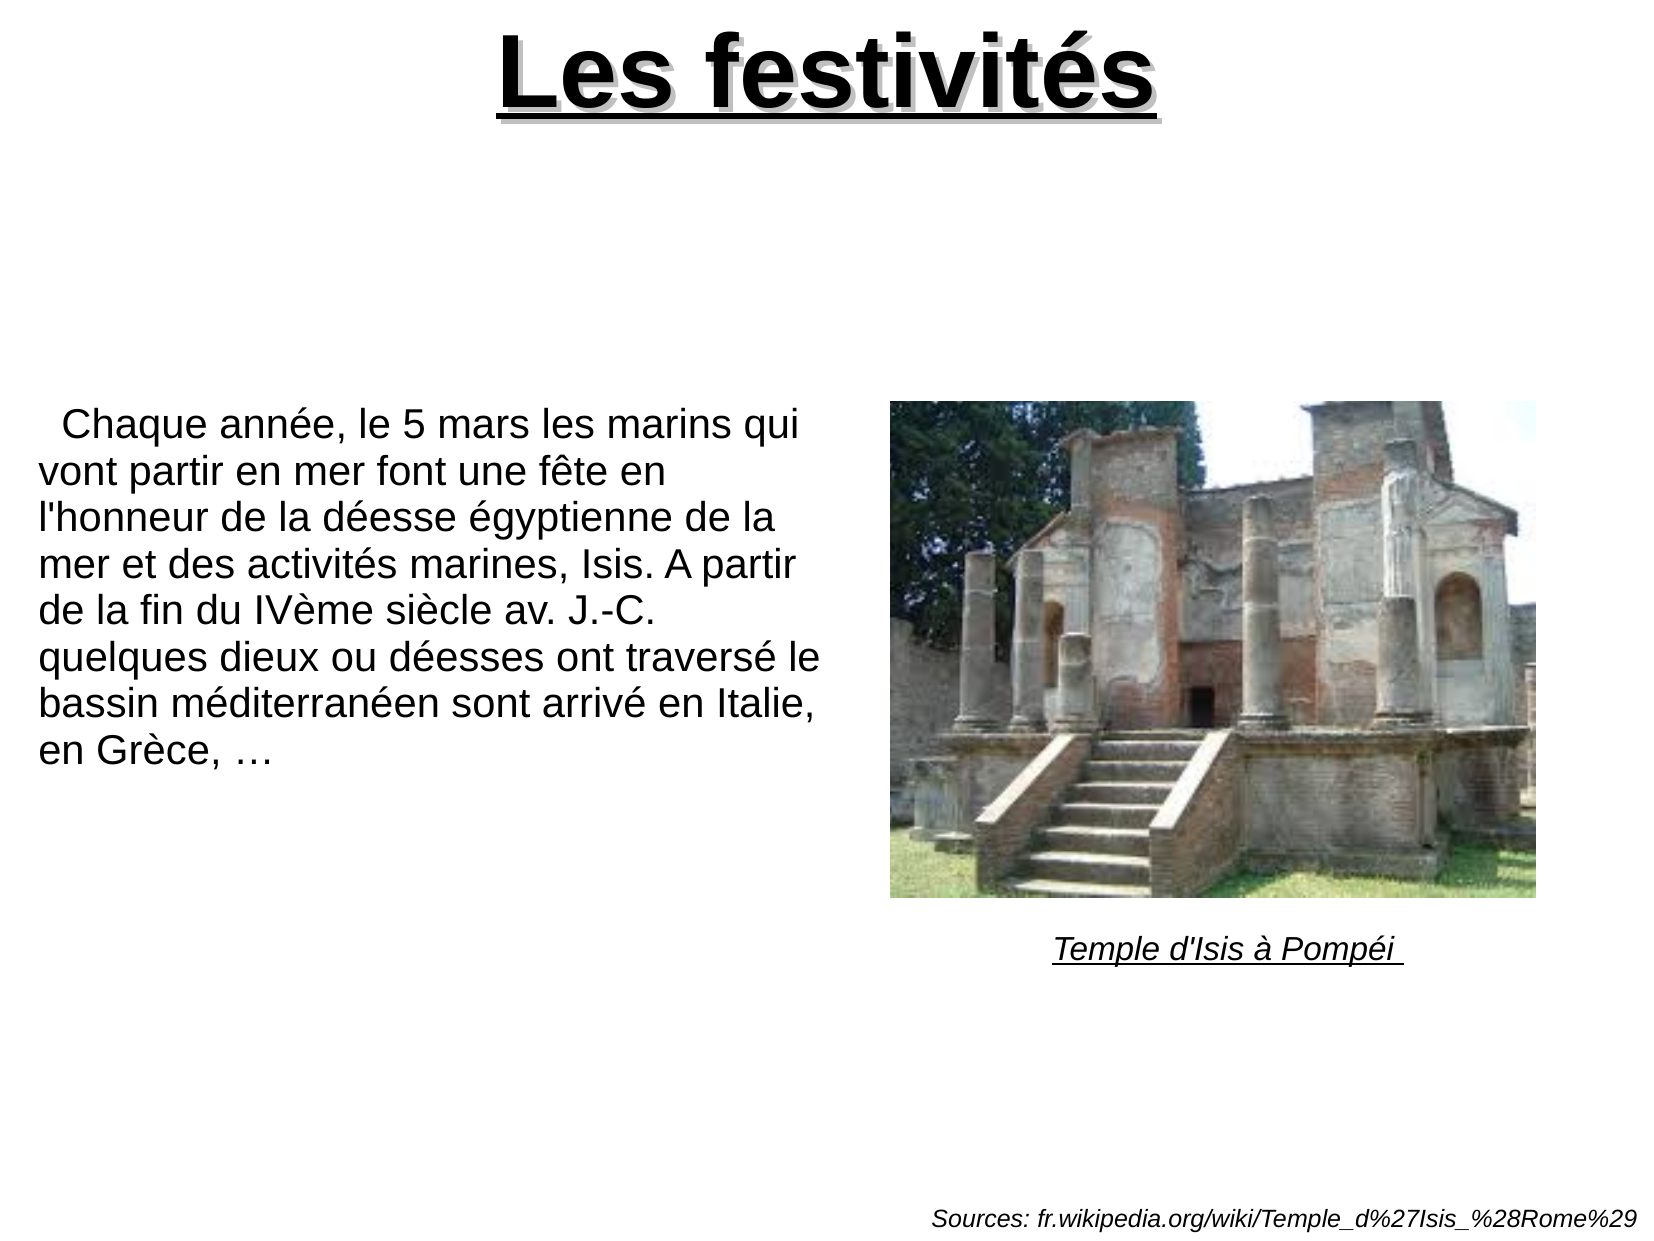

Les festivités
 Chaque année, le 5 mars les marins qui vont partir en mer font une fête en l'honneur de la déesse égyptienne de la mer et des activités marines, Isis. A partir de la fin du IVème siècle av. J.-C. quelques dieux ou déesses ont traversé le bassin méditerranéen sont arrivé en Italie, en Grèce, …
Temple d'Isis à Pompéi
Sources: fr.wikipedia.org/wiki/Temple_d%27Isis_%28Rome%29